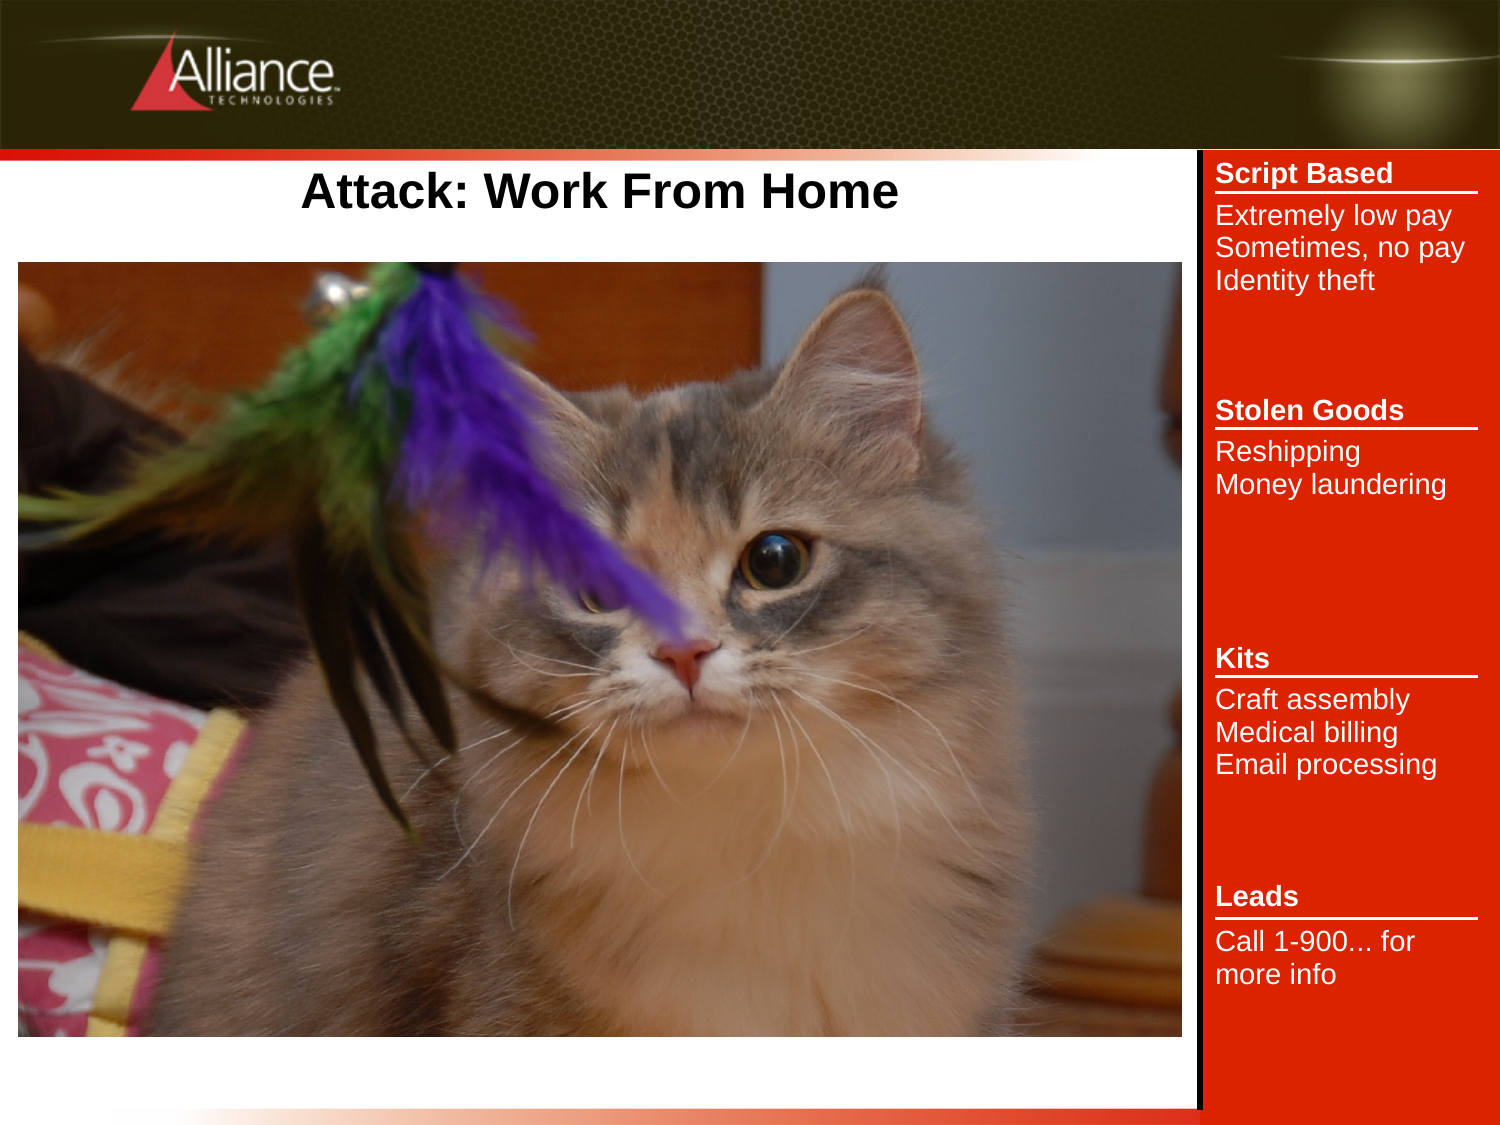

Script Based
Attack: Work From Home
Extremely low pay
Sometimes, no pay
Identity theft
Stolen Goods
Reshipping
Money laundering
Kits
Craft assembly
Medical billing
Email processing
Leads
Call 1-900... for more info